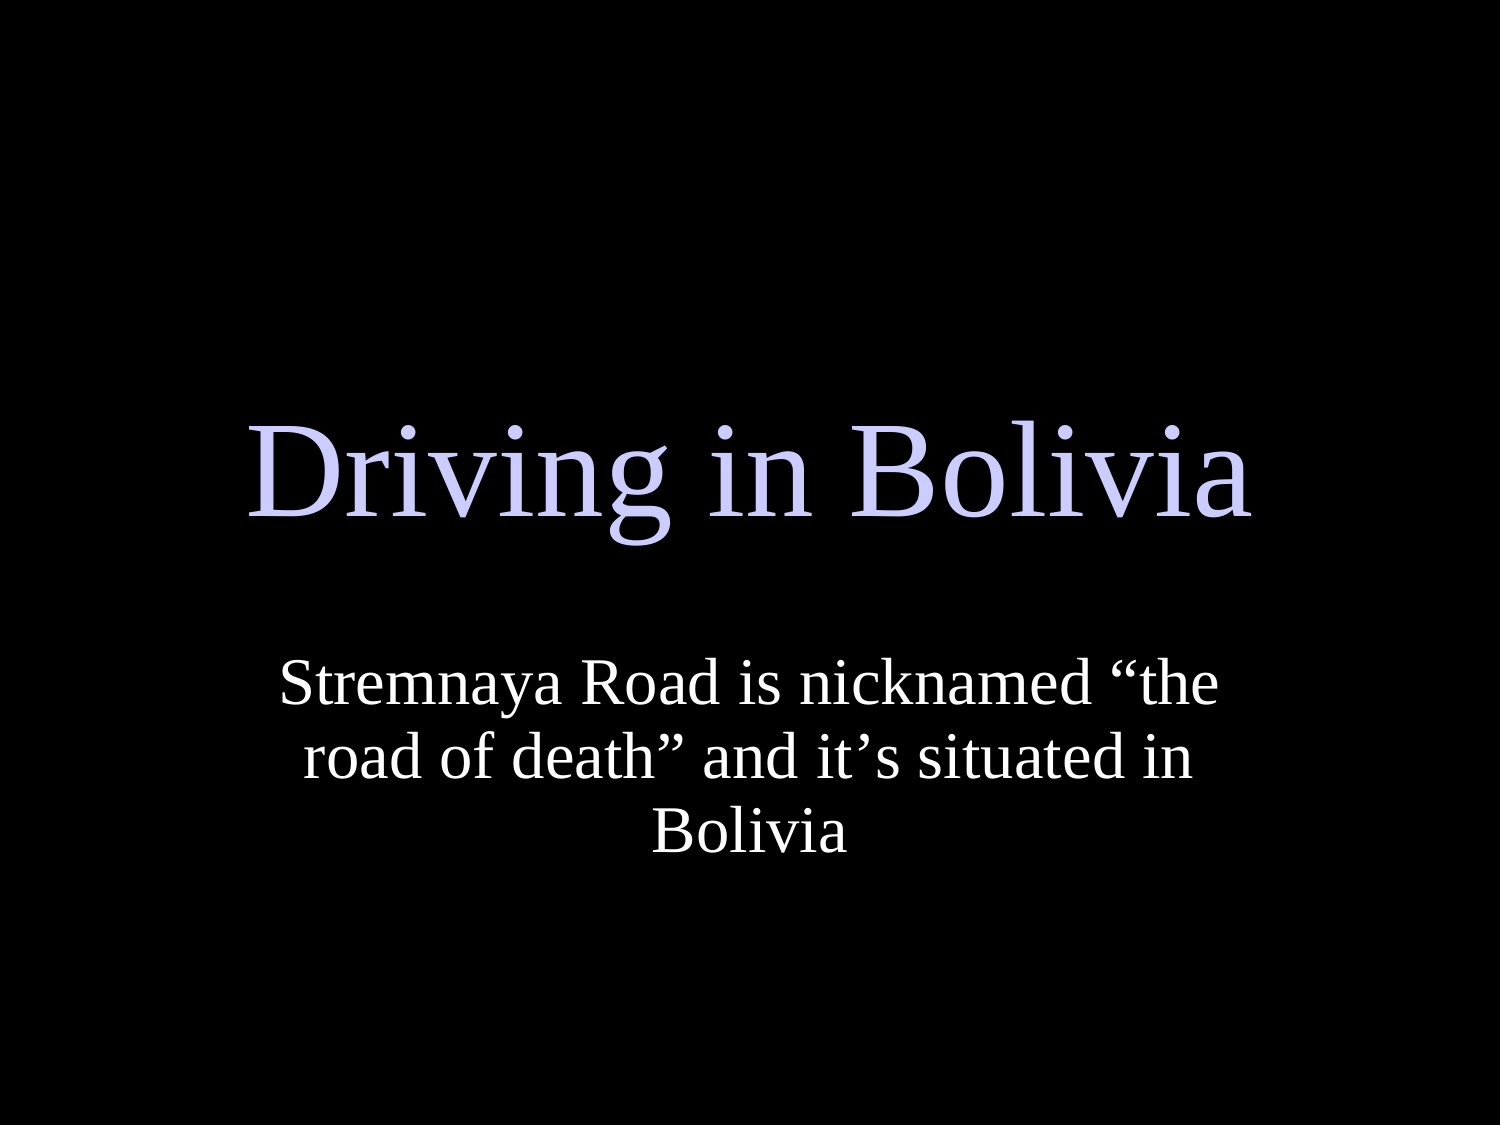

# Driving in Bolivia
Stremnaya Road is nicknamed “the road of death” and it’s situated in Bolivia